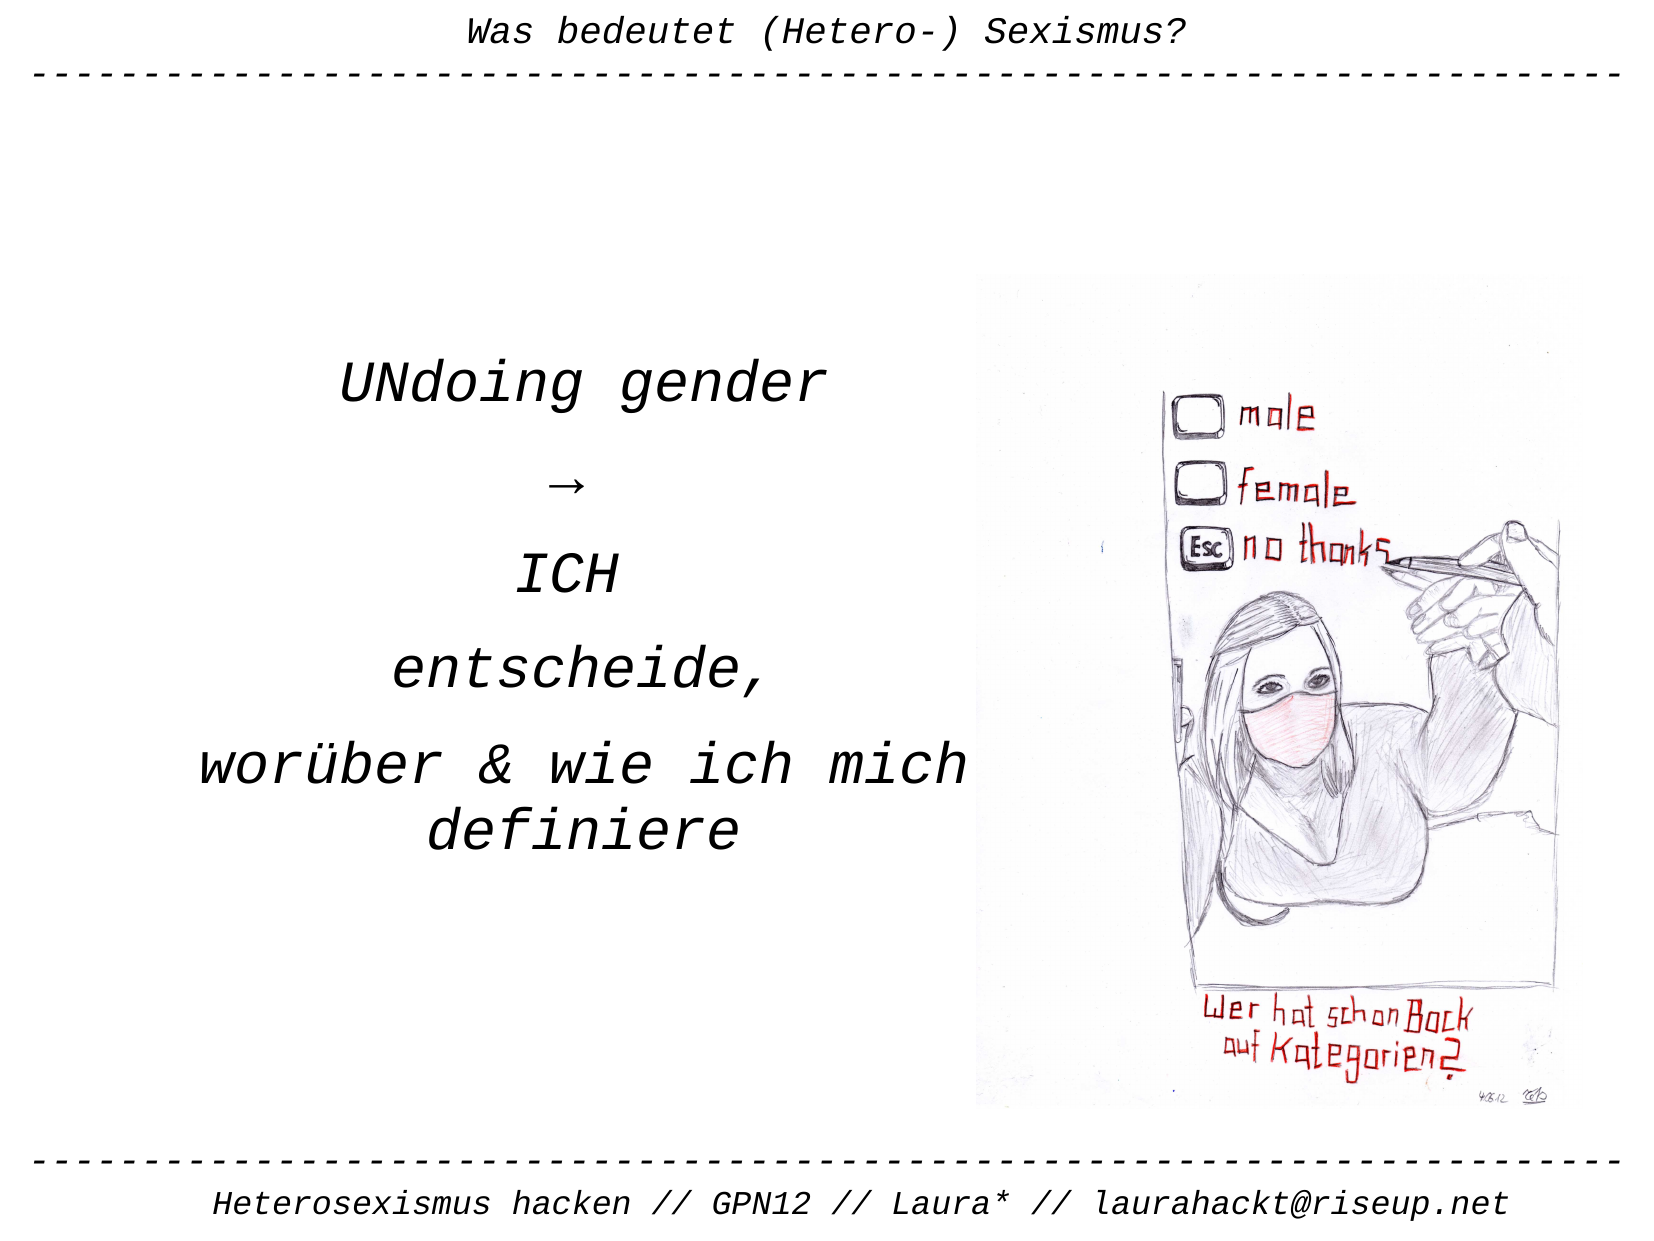

Was bedeutet (Hetero-) Sexismus?
-----------------------------------------------------------------------
UNdoing gender
→
ICH
entscheide,
worüber & wie ich mich definiere
#
-----------------------------------------------------------------------
Heterosexismus hacken // GPN12 // Laura* // laurahackt@riseup.net